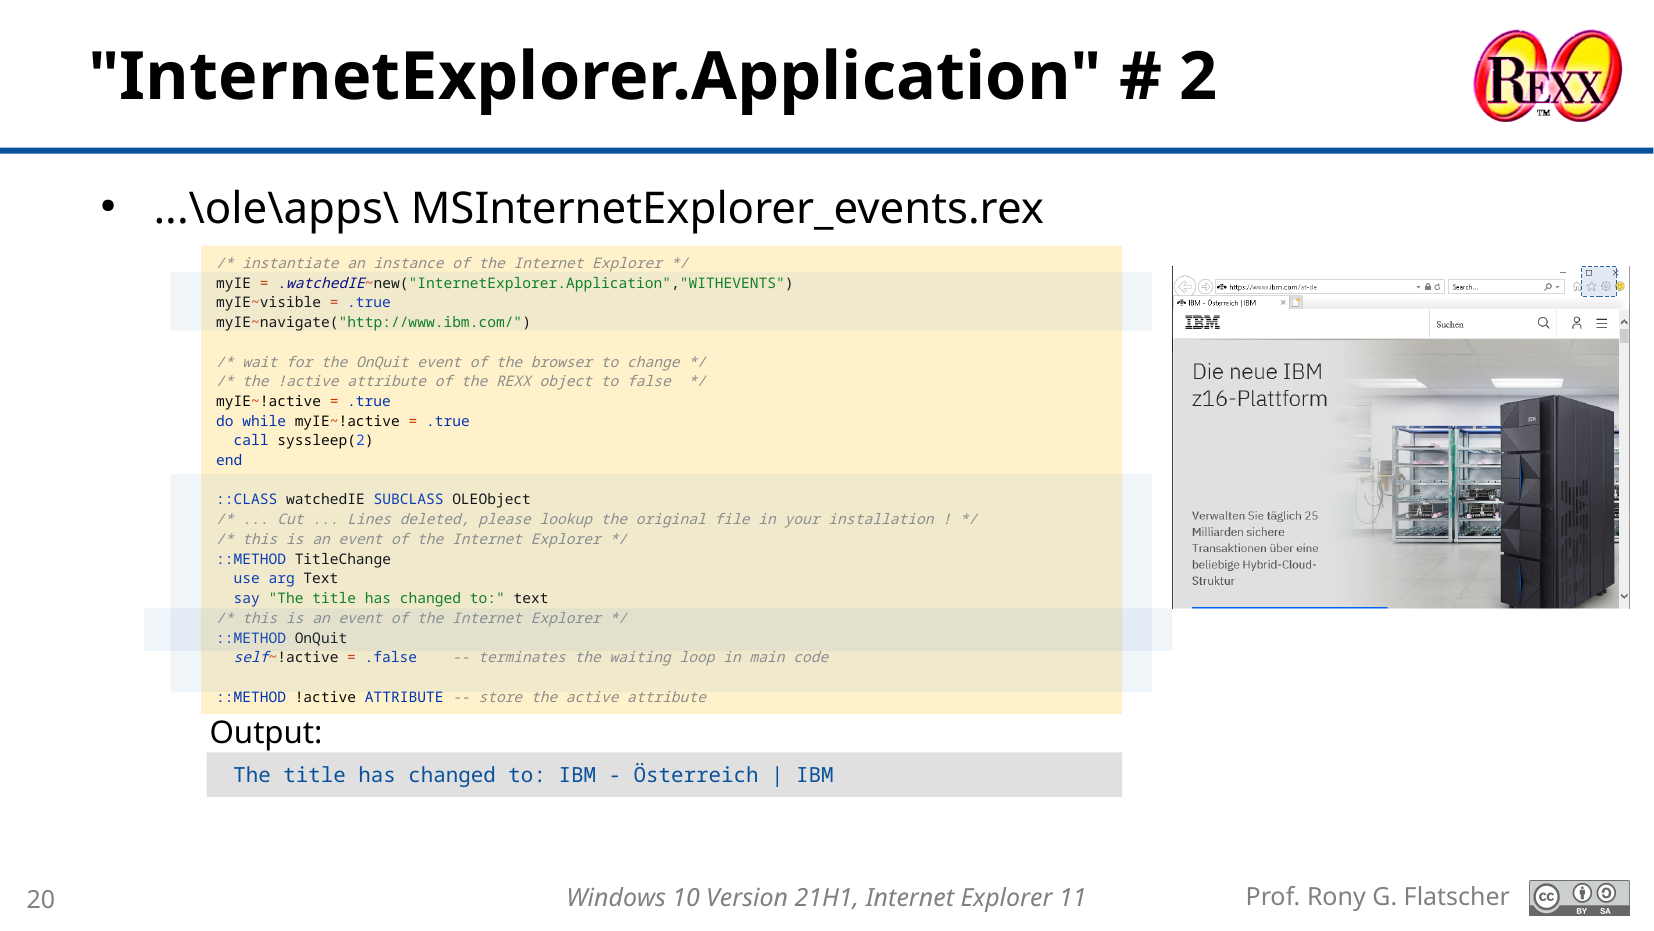

"InternetExplorer.Application" # 2
# ...\ole\apps\ MSInternetExplorer_events.rex
/* instantiate an instance of the Internet Explorer */
myIE = .watchedIE~new("InternetExplorer.Application","WITHEVENTS")
myIE~visible = .true
myIE~navigate("http://www.ibm.com/")
/* wait for the OnQuit event of the browser to change */
/* the !active attribute of the REXX object to false */
myIE~!active = .true
do while myIE~!active = .true
 call syssleep(2)
end
::CLASS watchedIE SUBCLASS OLEObject
/* ... Cut ... Lines deleted, please lookup the original file in your installation ! */
/* this is an event of the Internet Explorer */
::METHOD TitleChange
 use arg Text
 say "The title has changed to:" text
/* this is an event of the Internet Explorer */
::METHOD OnQuit
 self~!active = .false -- terminates the waiting loop in main code
::METHOD !active ATTRIBUTE -- store the active attribute
Output:
The title has changed to: IBM - Österreich | IBM
Windows 10 Version 21H1, Internet Explorer 11